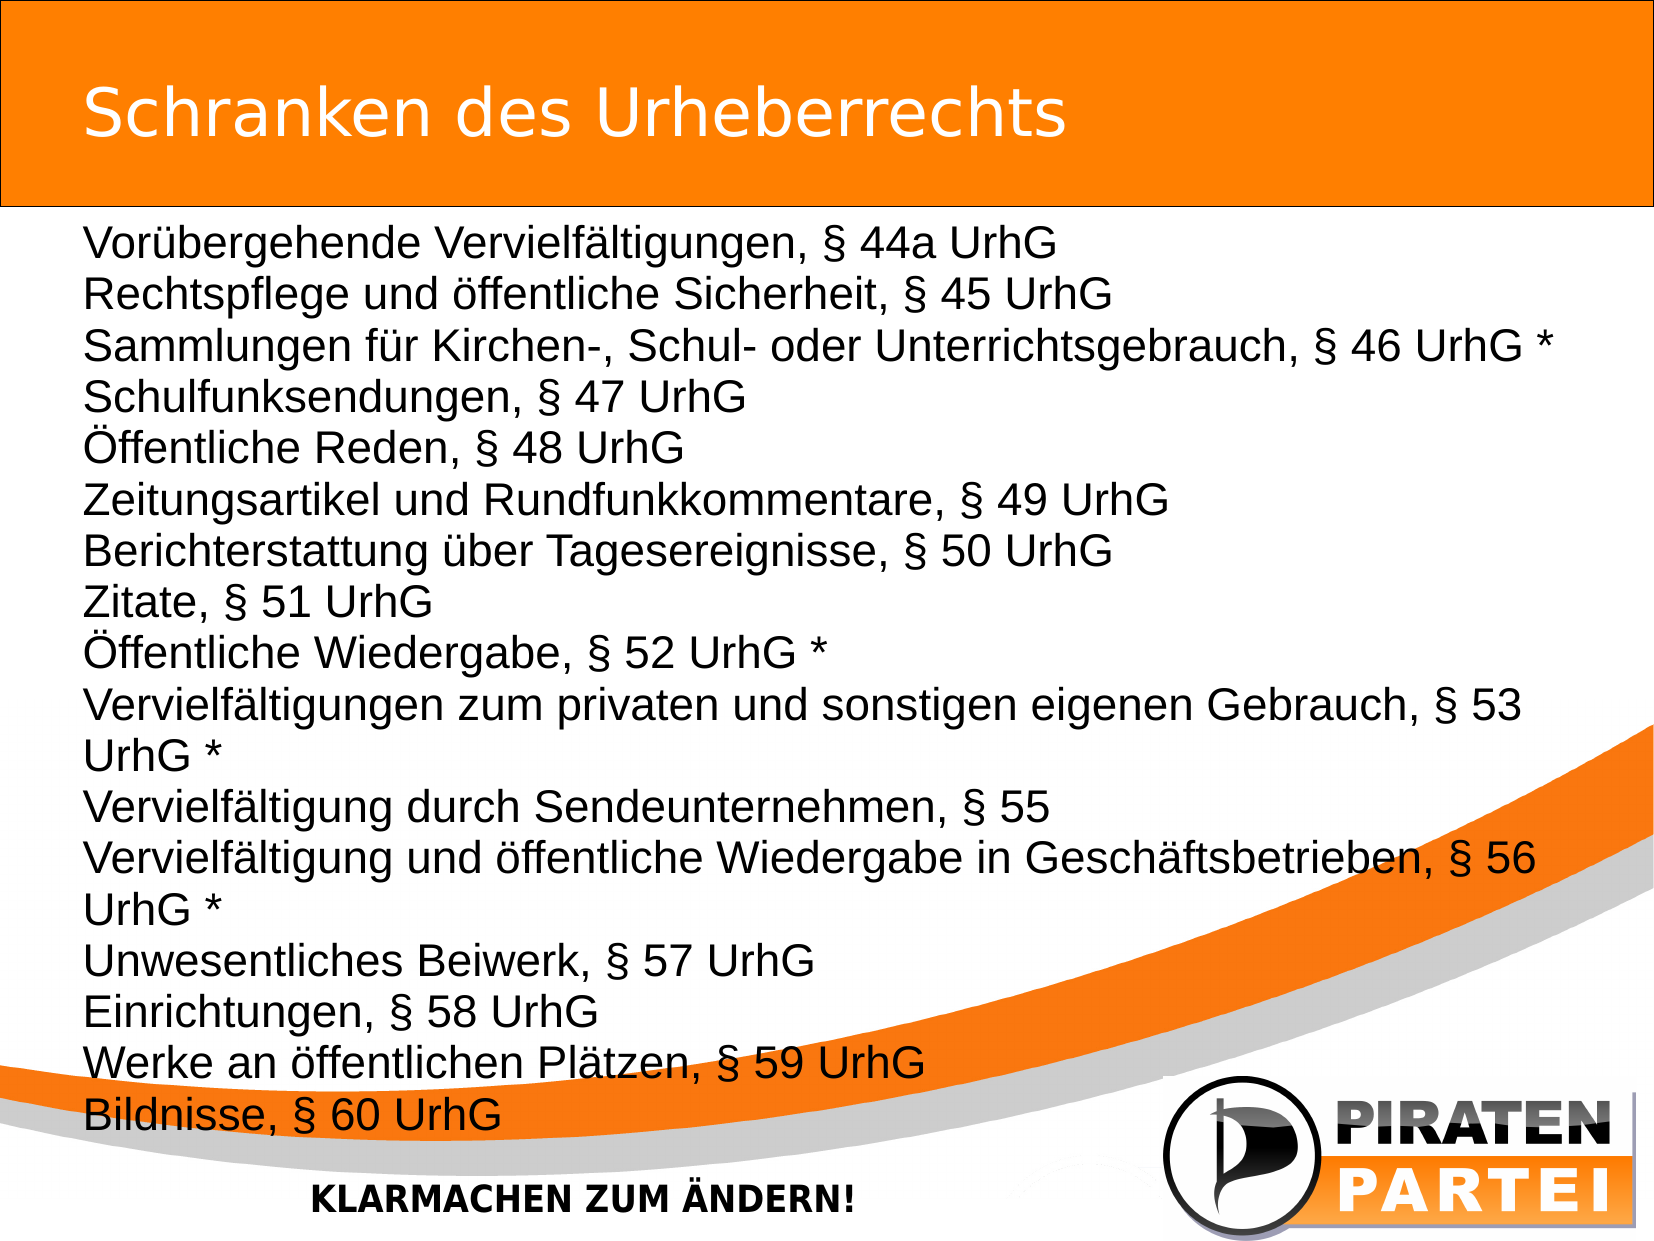

# Schranken des Urheberrechts
Vorübergehende Vervielfältigungen, § 44a UrhG
Rechtspflege und öffentliche Sicherheit, § 45 UrhG
Sammlungen für Kirchen-, Schul- oder Unterrichtsgebrauch, § 46 UrhG *
Schulfunksendungen, § 47 UrhG
Öffentliche Reden, § 48 UrhG
Zeitungsartikel und Rundfunkkommentare, § 49 UrhG
Berichterstattung über Tagesereignisse, § 50 UrhG
Zitate, § 51 UrhG
Öffentliche Wiedergabe, § 52 UrhG *
Vervielfältigungen zum privaten und sonstigen eigenen Gebrauch, § 53 UrhG *
Vervielfältigung durch Sendeunternehmen, § 55
Vervielfältigung und öffentliche Wiedergabe in Geschäftsbetrieben, § 56 UrhG *
Unwesentliches Beiwerk, § 57 UrhG
Einrichtungen, § 58 UrhG
Werke an öffentlichen Plätzen, § 59 UrhG
Bildnisse, § 60 UrhG